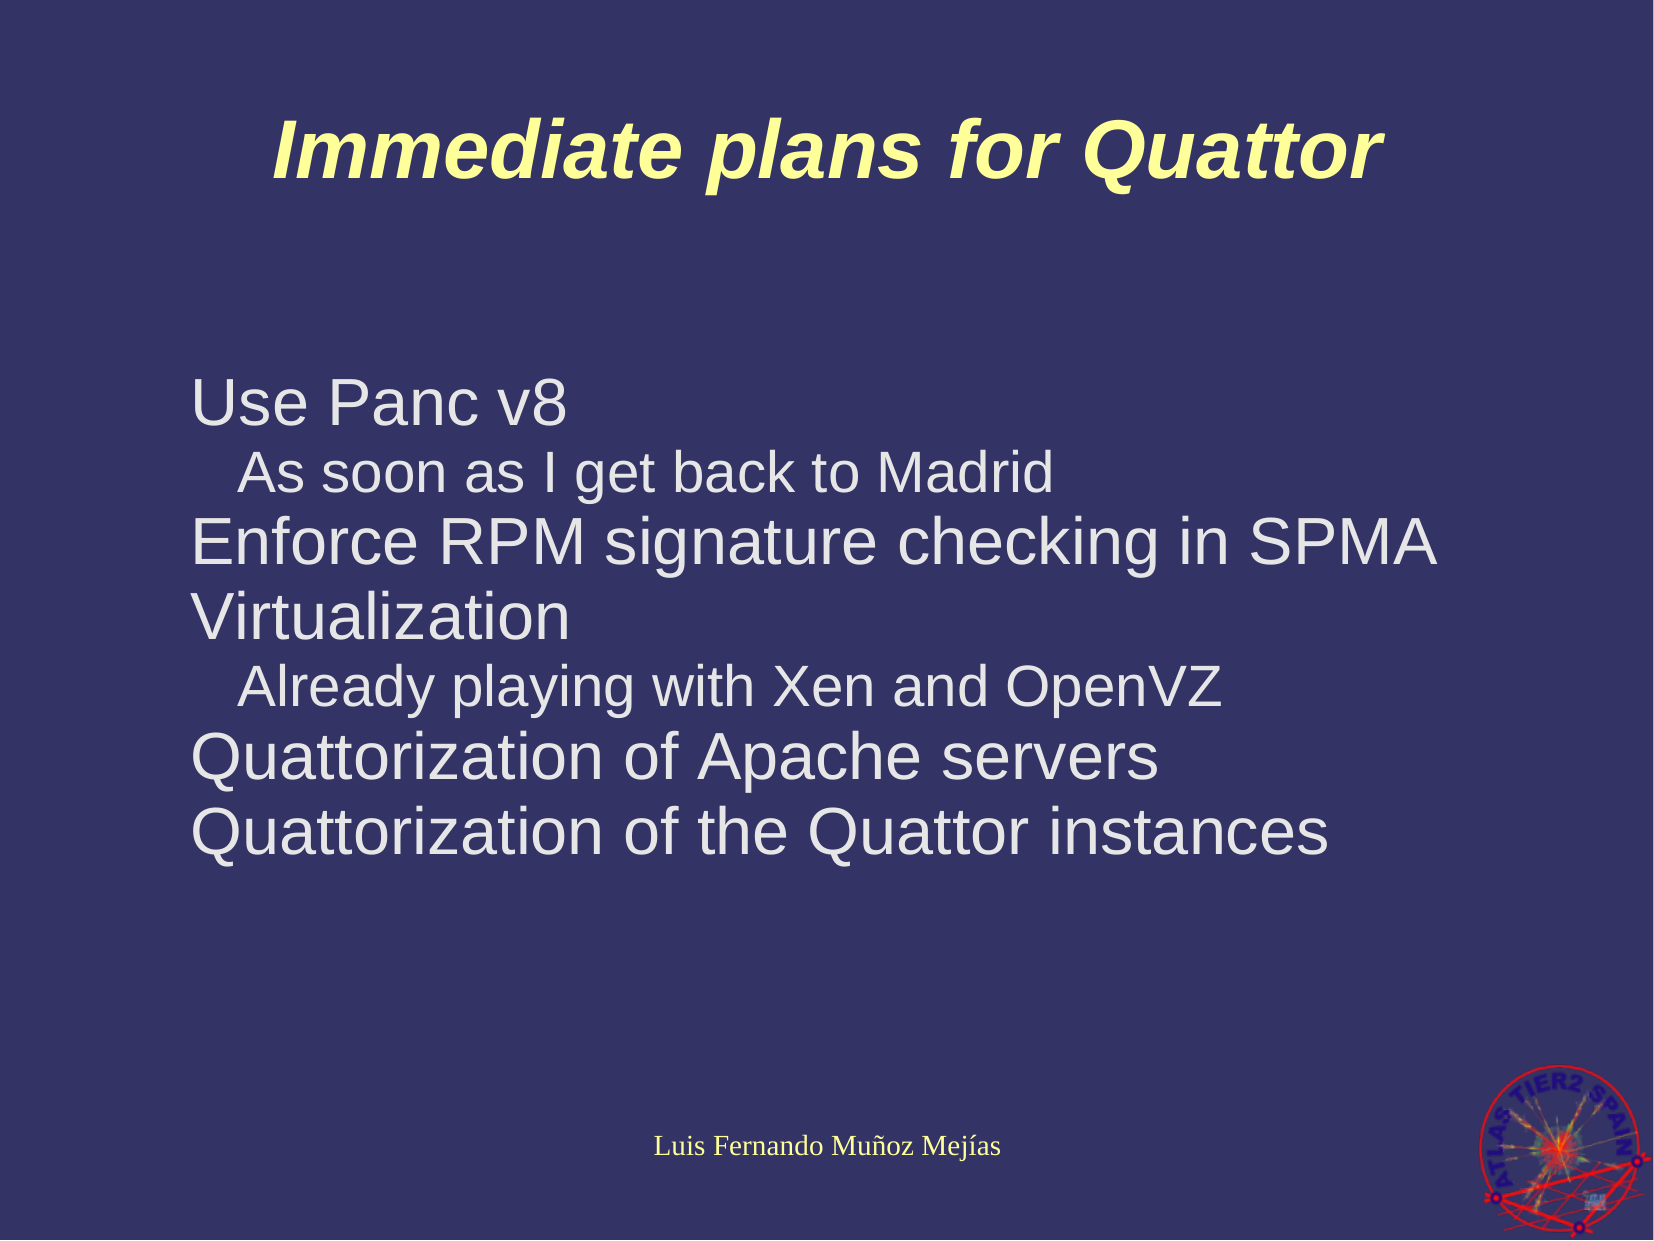

# Immediate plans for Quattor
Use Panc v8
As soon as I get back to Madrid
Enforce RPM signature checking in SPMA
Virtualization
Already playing with Xen and OpenVZ
Quattorization of Apache servers
Quattorization of the Quattor instances
Luis Fernando Muñoz Mejías